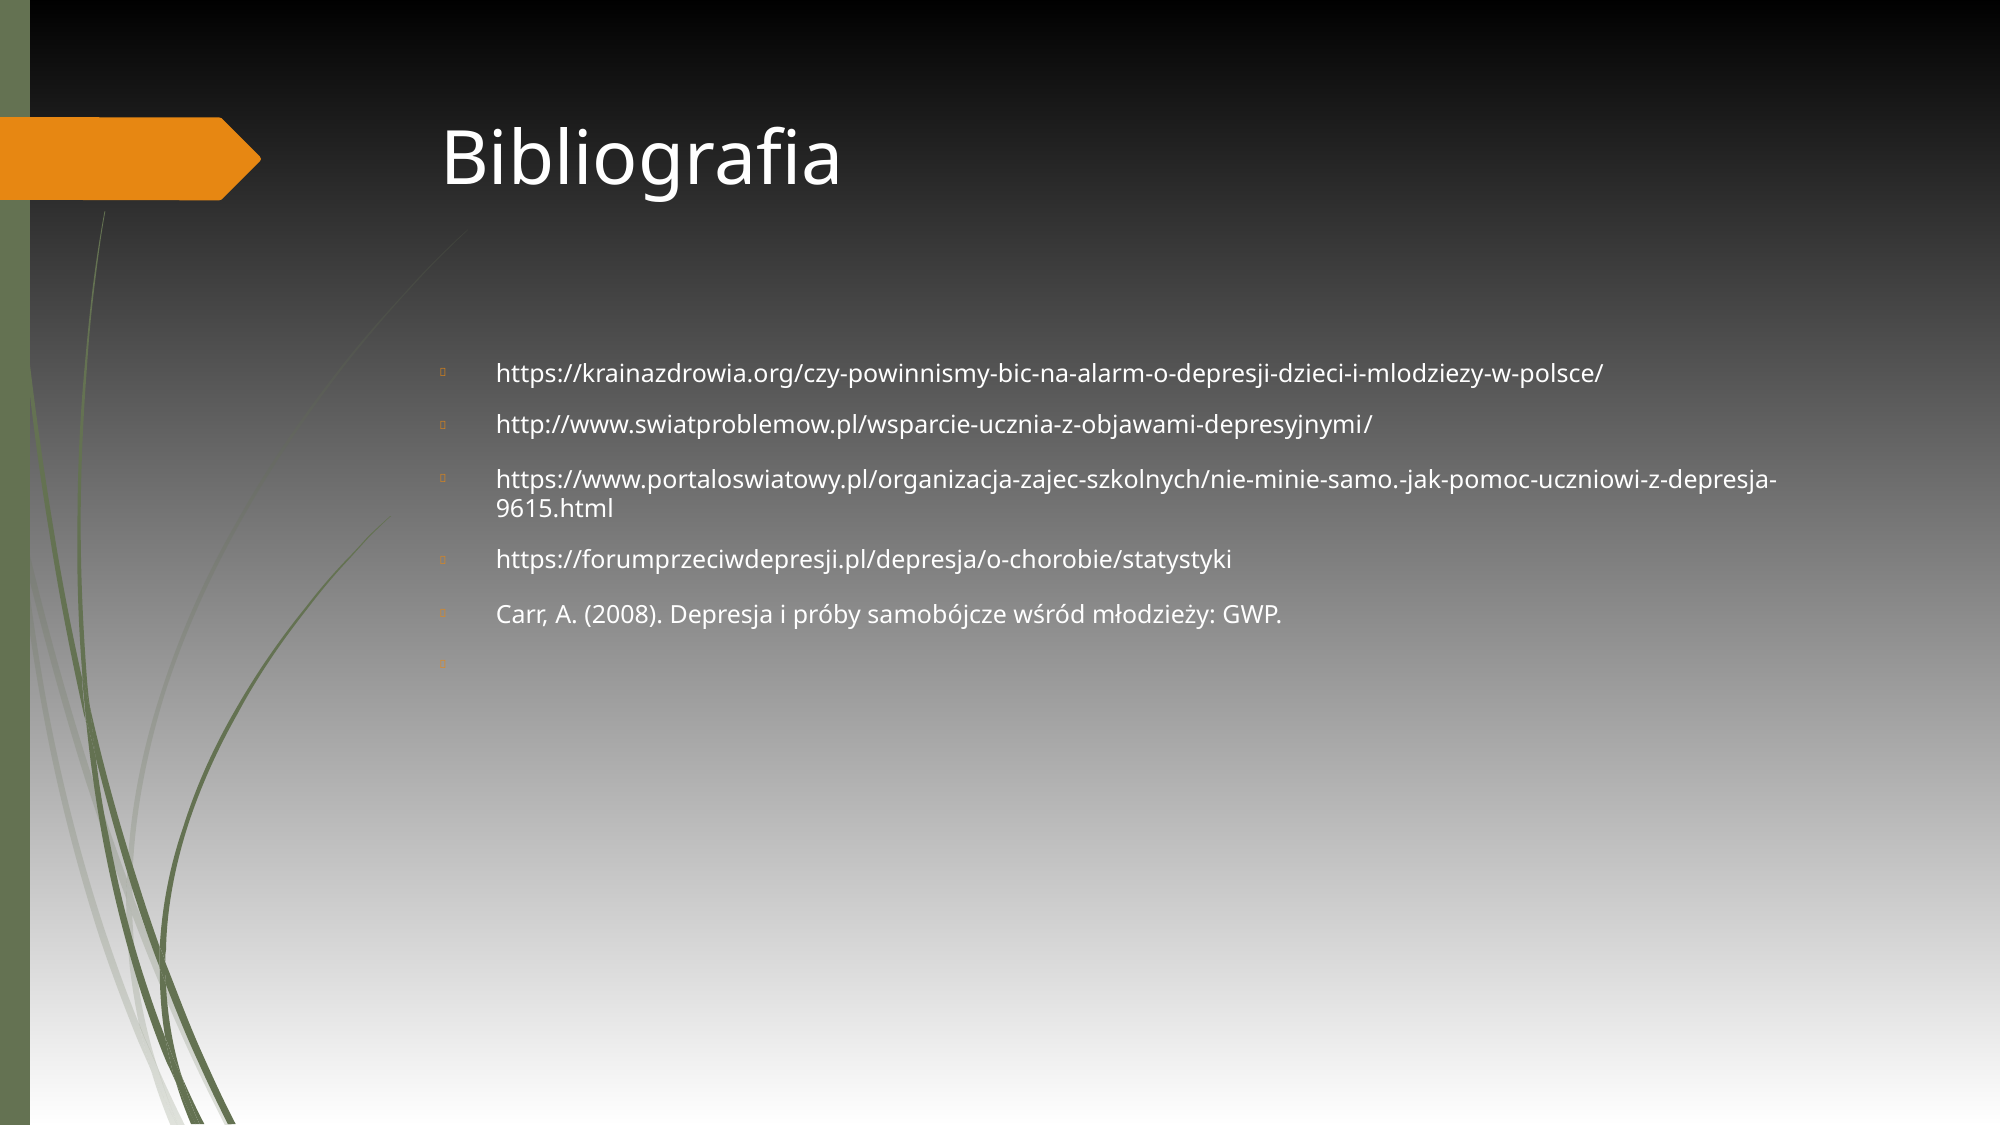

# Bibliografia
https://krainazdrowia.org/czy-powinnismy-bic-na-alarm-o-depresji-dzieci-i-mlodziezy-w-polsce/
http://www.swiatproblemow.pl/wsparcie-ucznia-z-objawami-depresyjnymi/
https://www.portaloswiatowy.pl/organizacja-zajec-szkolnych/nie-minie-samo.-jak-pomoc-uczniowi-z-depresja-9615.html
https://forumprzeciwdepresji.pl/depresja/o-chorobie/statystyki
Carr, A. (2008). Depresja i próby samobójcze wśród młodzieży: GWP.